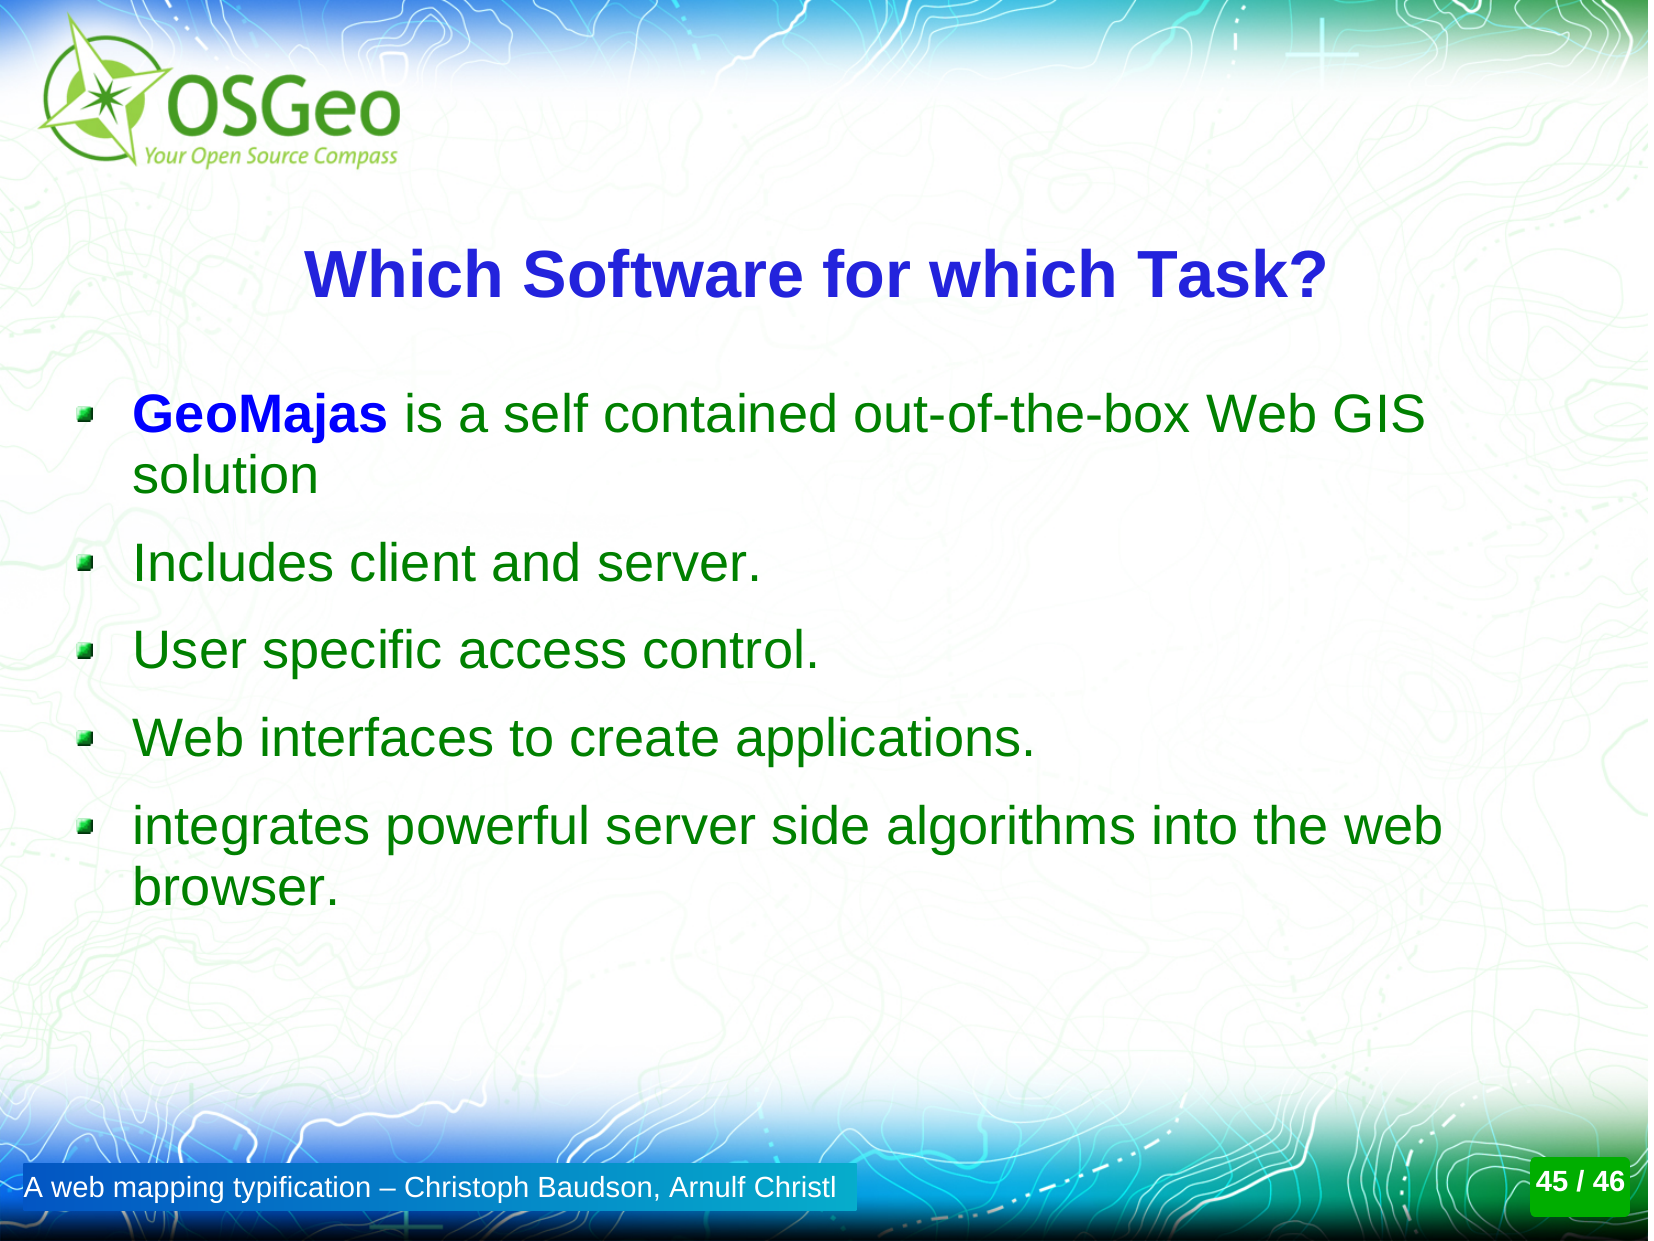

# Which Software for which Task?
GeoMajas is a self contained out-of-the-box Web GIS solution
Includes client and server.
User specific access control.
Web interfaces to create applications.
integrates powerful server side algorithms into the web browser.